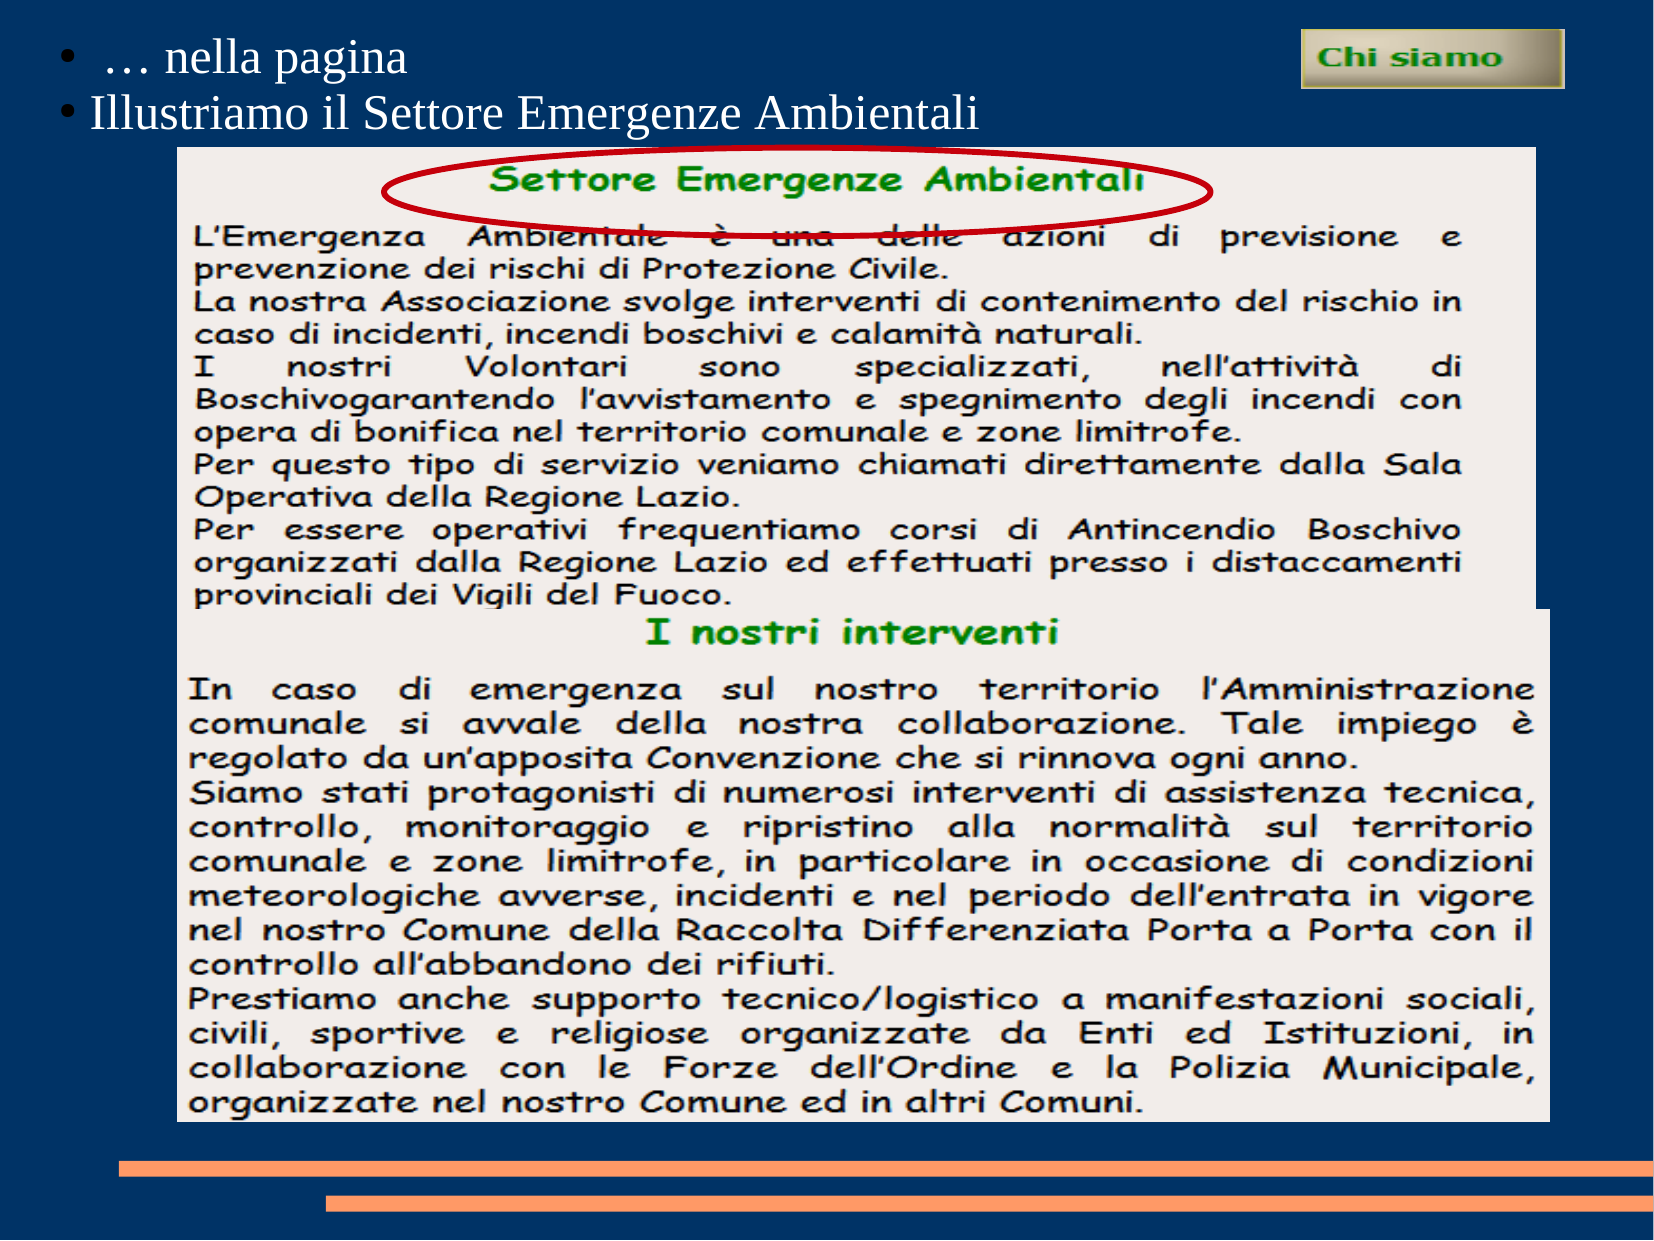

… nella pagina
 Illustriamo il Settore Emergenze Ambientali